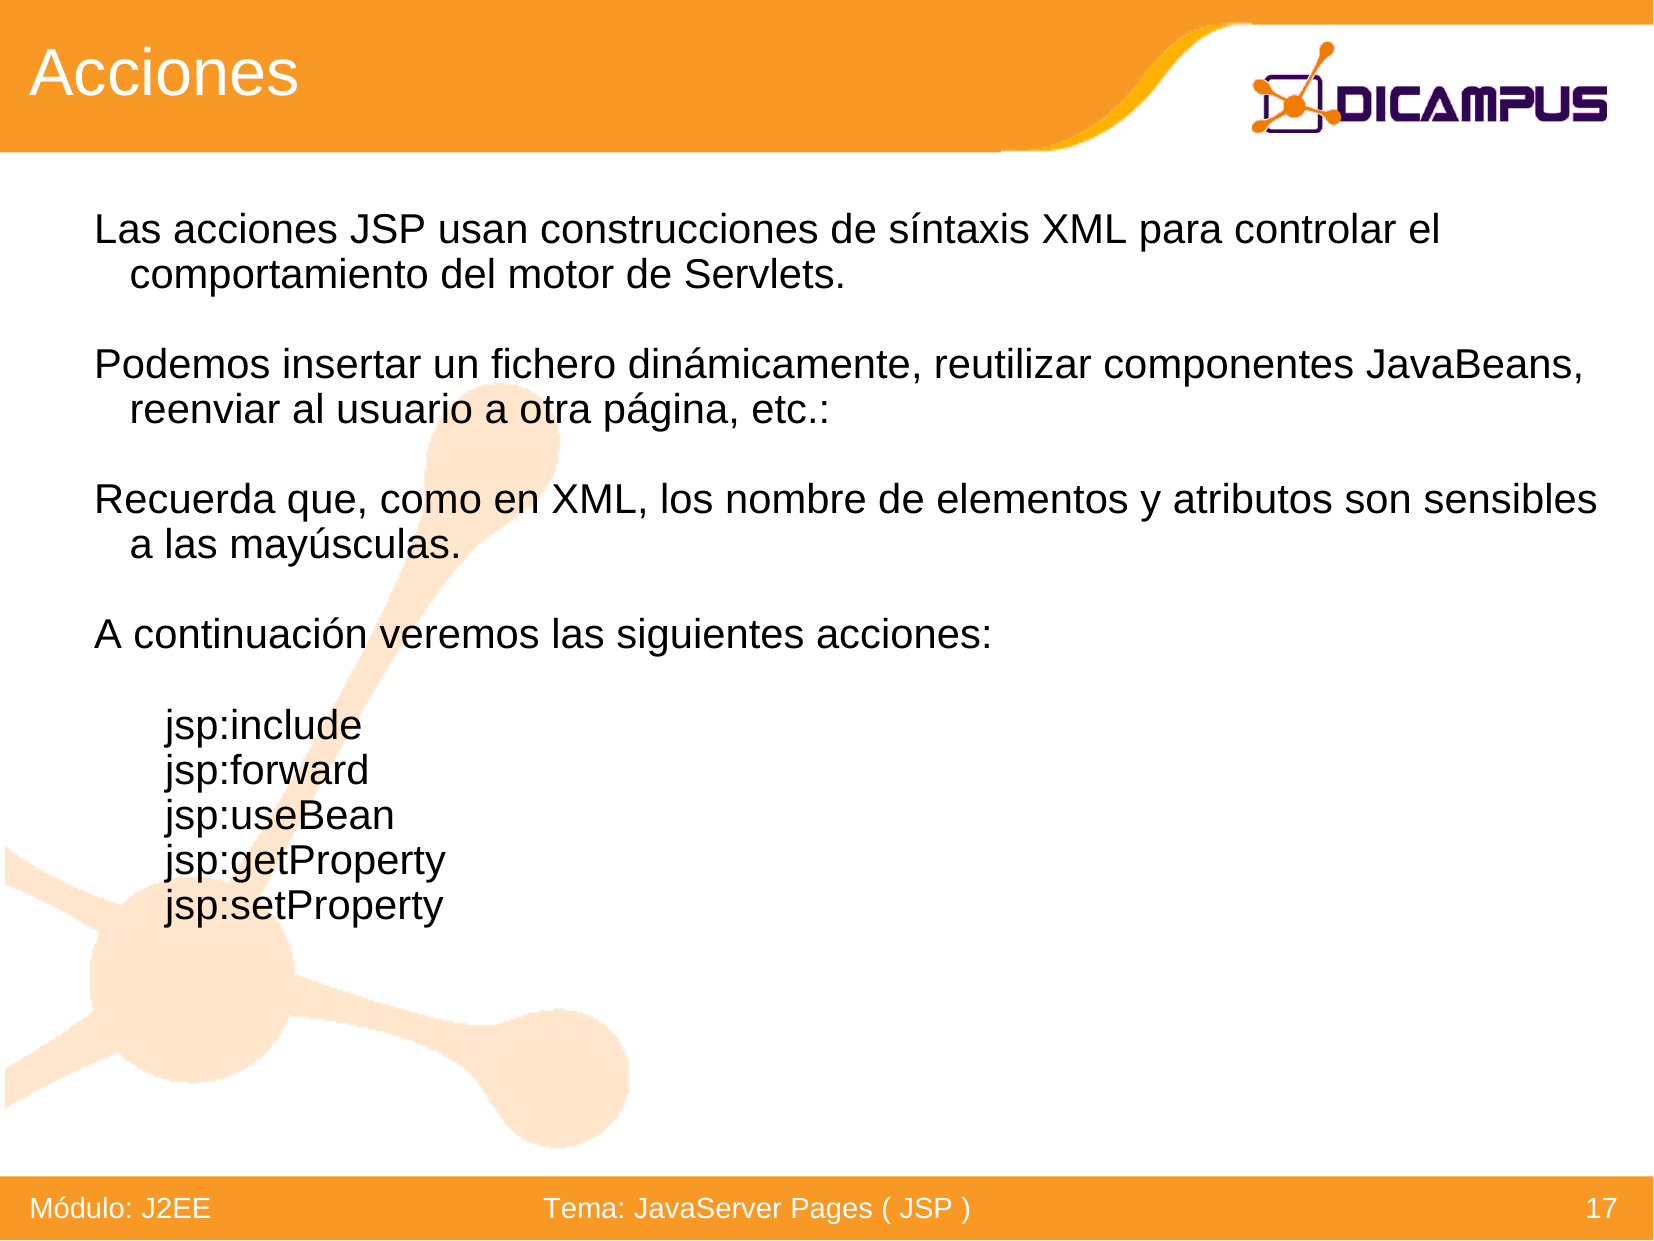

Acciones
Las acciones JSP usan construcciones de síntaxis XML para controlar el comportamiento del motor de Servlets.
Podemos insertar un fichero dinámicamente, reutilizar componentes JavaBeans, reenviar al usuario a otra página, etc.:
Recuerda que, como en XML, los nombre de elementos y atributos son sensibles a las mayúsculas.
A continuación veremos las siguientes acciones:
jsp:include
jsp:forward
jsp:useBean
jsp:getProperty
jsp:setProperty
Módulo: J2EE
Tema: JavaServer Pages ( JSP )